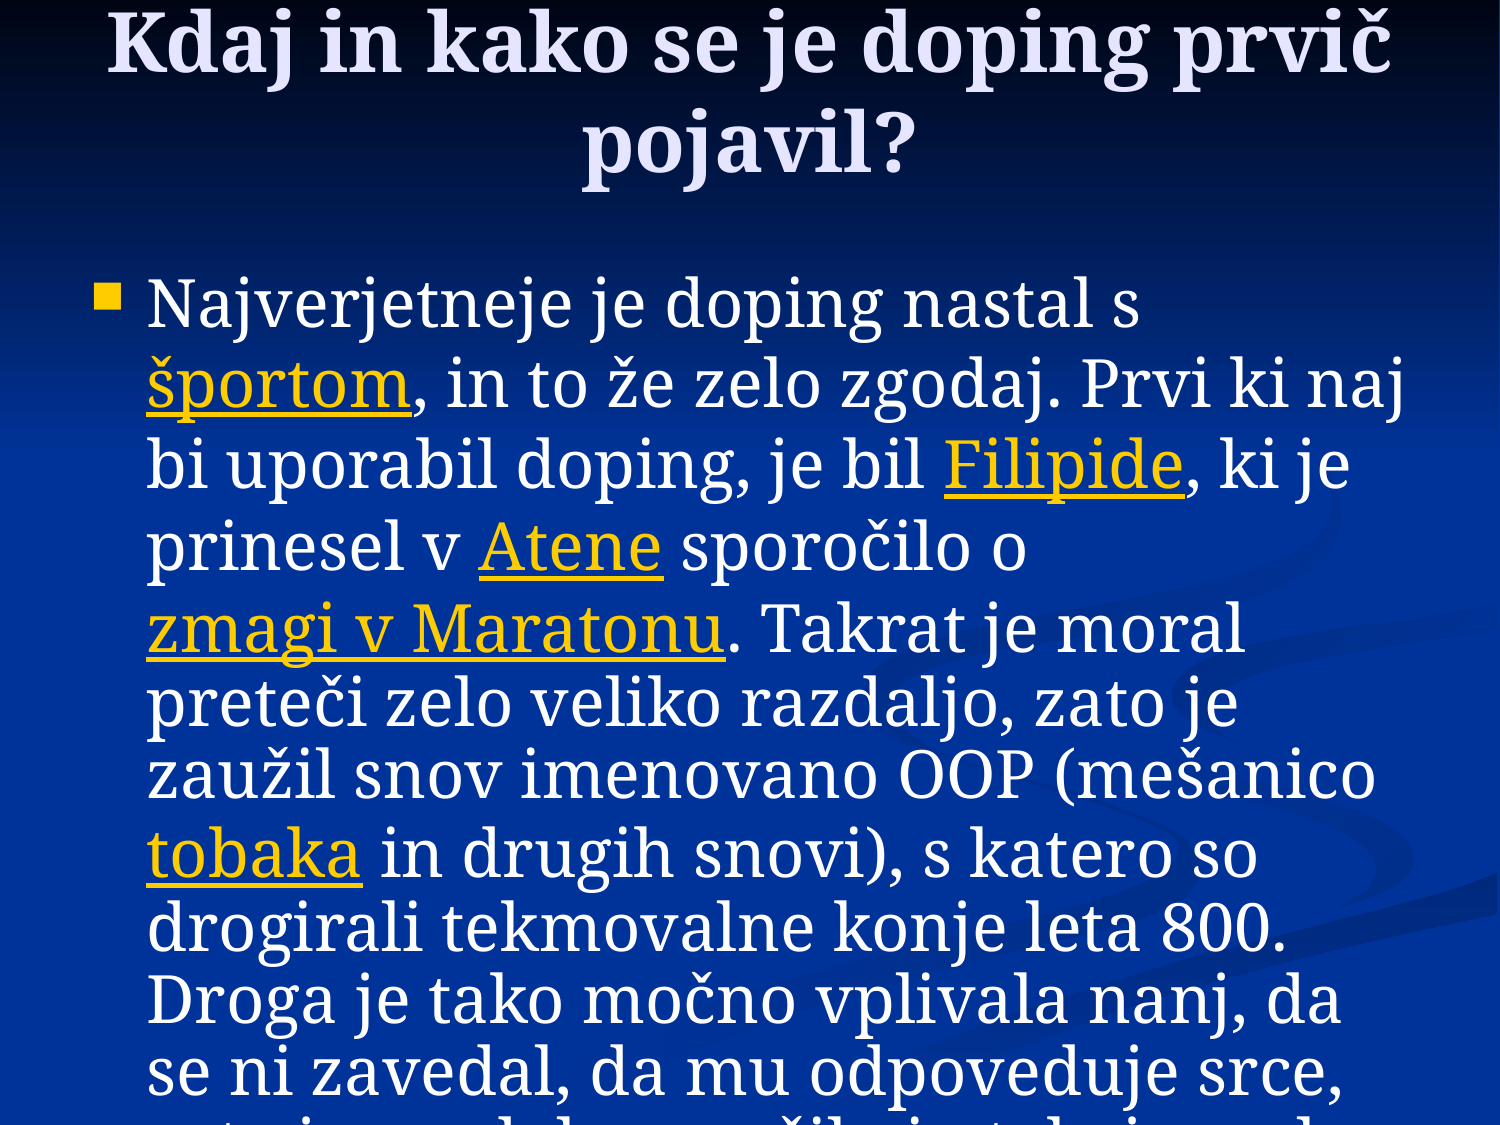

# Kdaj in kako se je doping prvič pojavil?
Najverjetneje je doping nastal s športom, in to že zelo zgodaj. Prvi ki naj bi uporabil doping, je bil Filipide, ki je prinesel v Atene sporočilo o zmagi v Maratonu. Takrat je moral preteči zelo veliko razdaljo, zato je zaužil snov imenovano OOP (mešanico tobaka in drugih snovi), s katero so drogirali tekmovalne konje leta 800. Droga je tako močno vplivala nanj, da se ni zavedal, da mu odpoveduje srce, zato je predal sporočilo in takoj umrl.